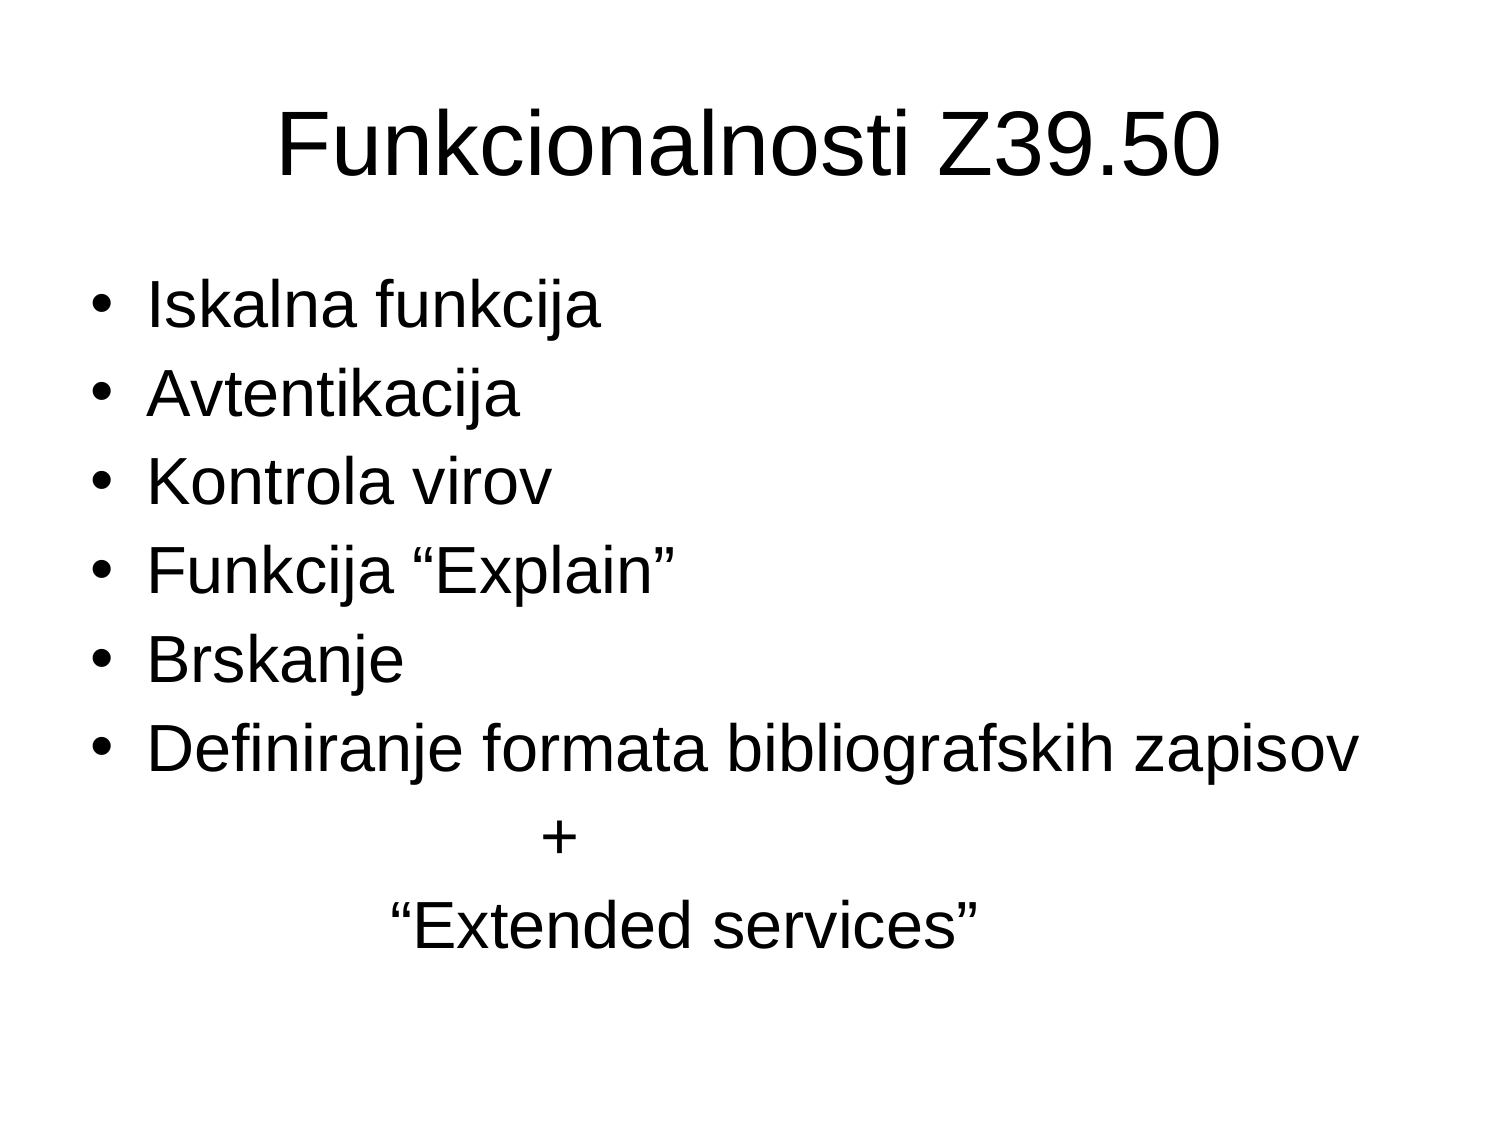

# Funkcionalnosti Z39.50
Iskalna funkcija
Avtentikacija
Kontrola virov
Funkcija “Explain”
Brskanje
Definiranje formata bibliografskih zapisov
				+
			“Extended services”